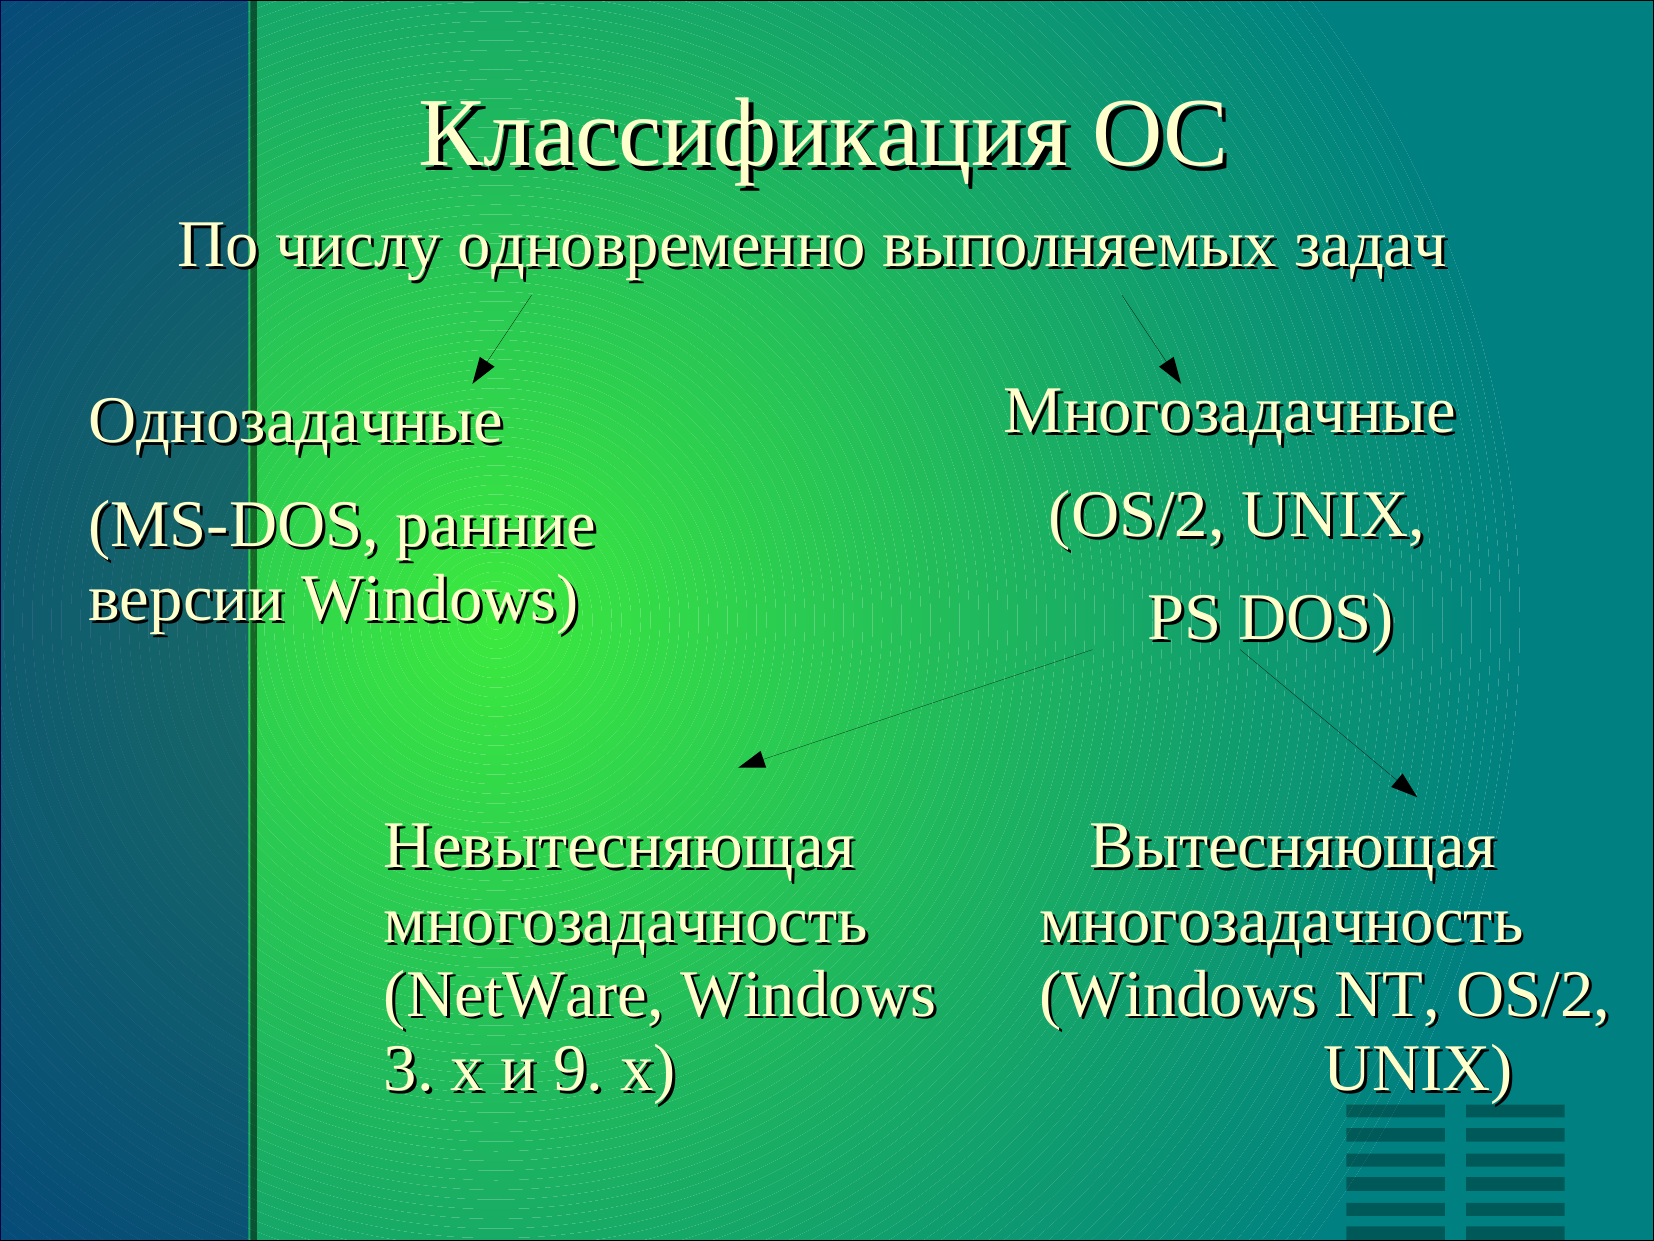

# Классификация ОС
По числу одновременно выполняемых задач
Многозадачные
(OS/2, UNIX,
 PS DOS)
Однозадачные
(MS-DOS, ранние версии Windows)
Невытесняющая многозадачность (NetWare, Windows 3. x и 9. х)
 Вытесняющая многозадачность (Windows NT, OS/2, UNIX)